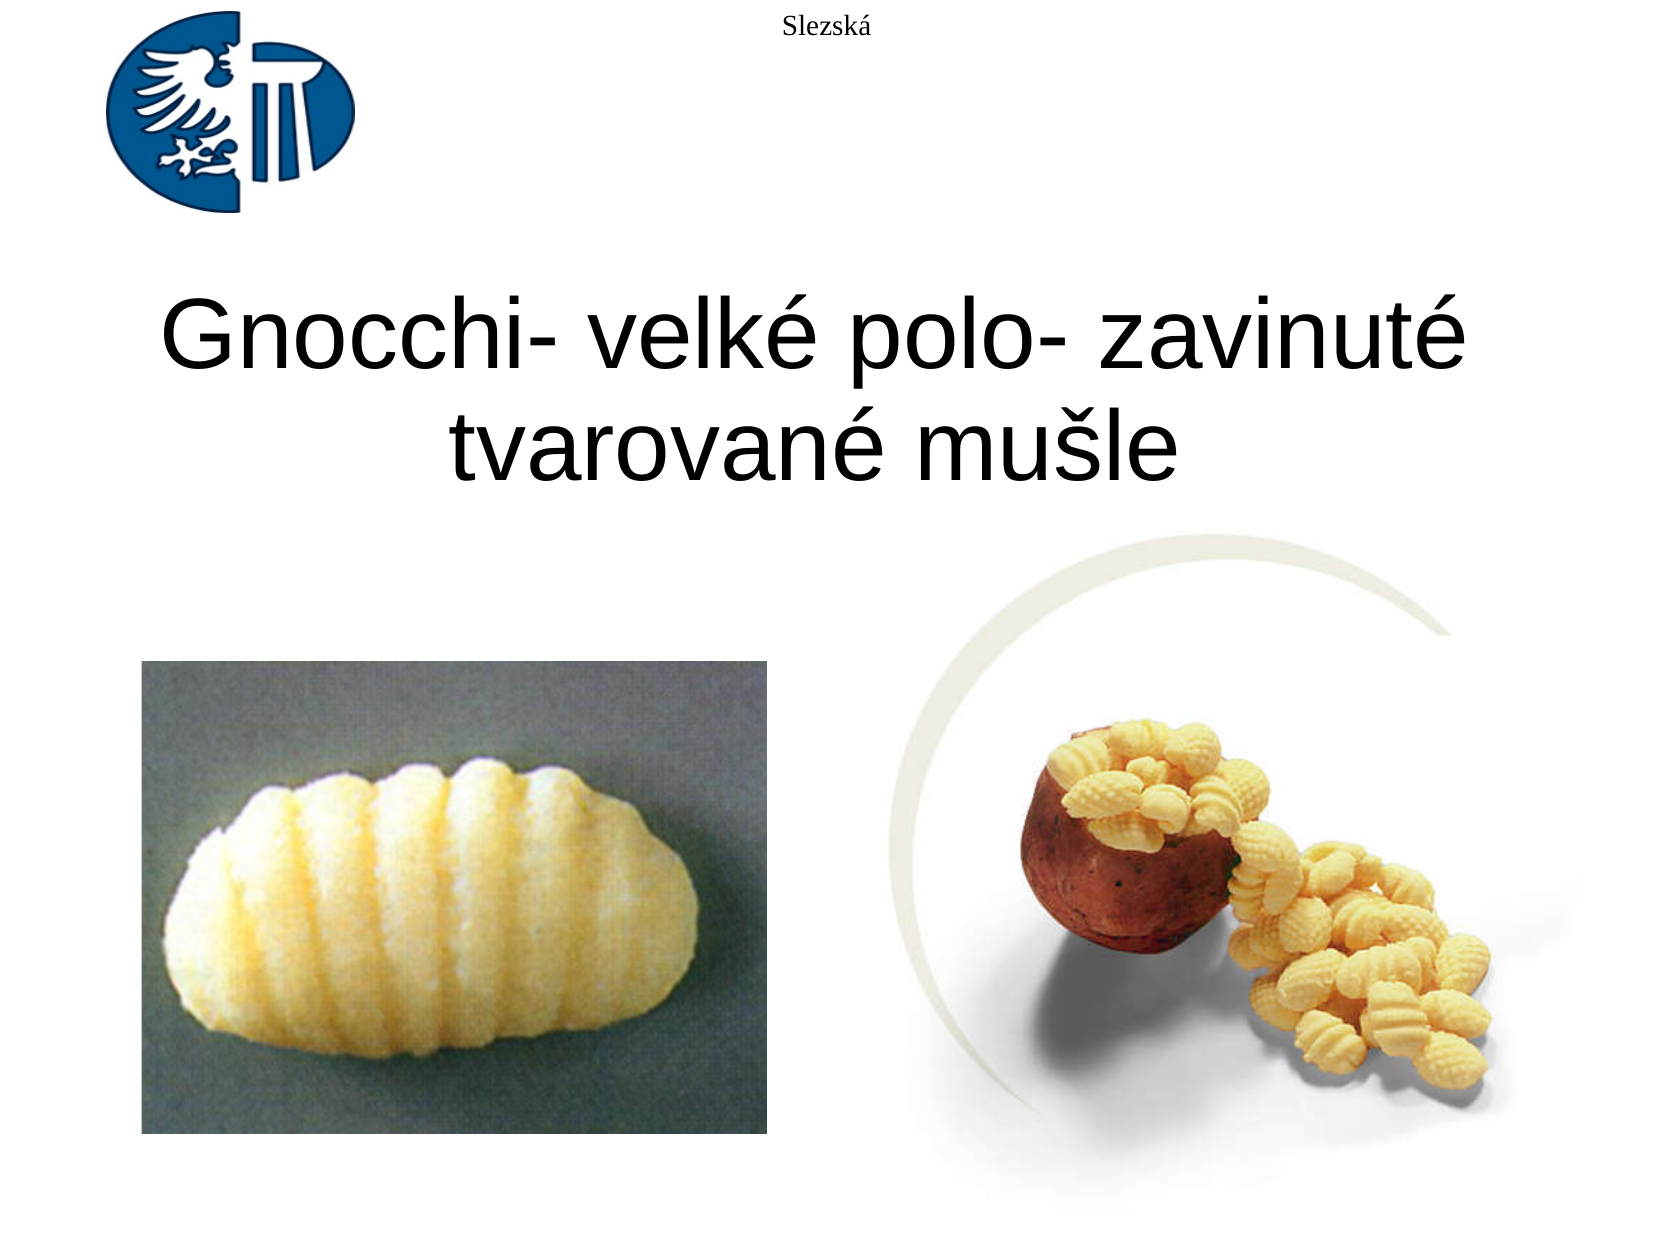

ahoj
# Gnocchi- velké polo- zavinuté tvarované mušle